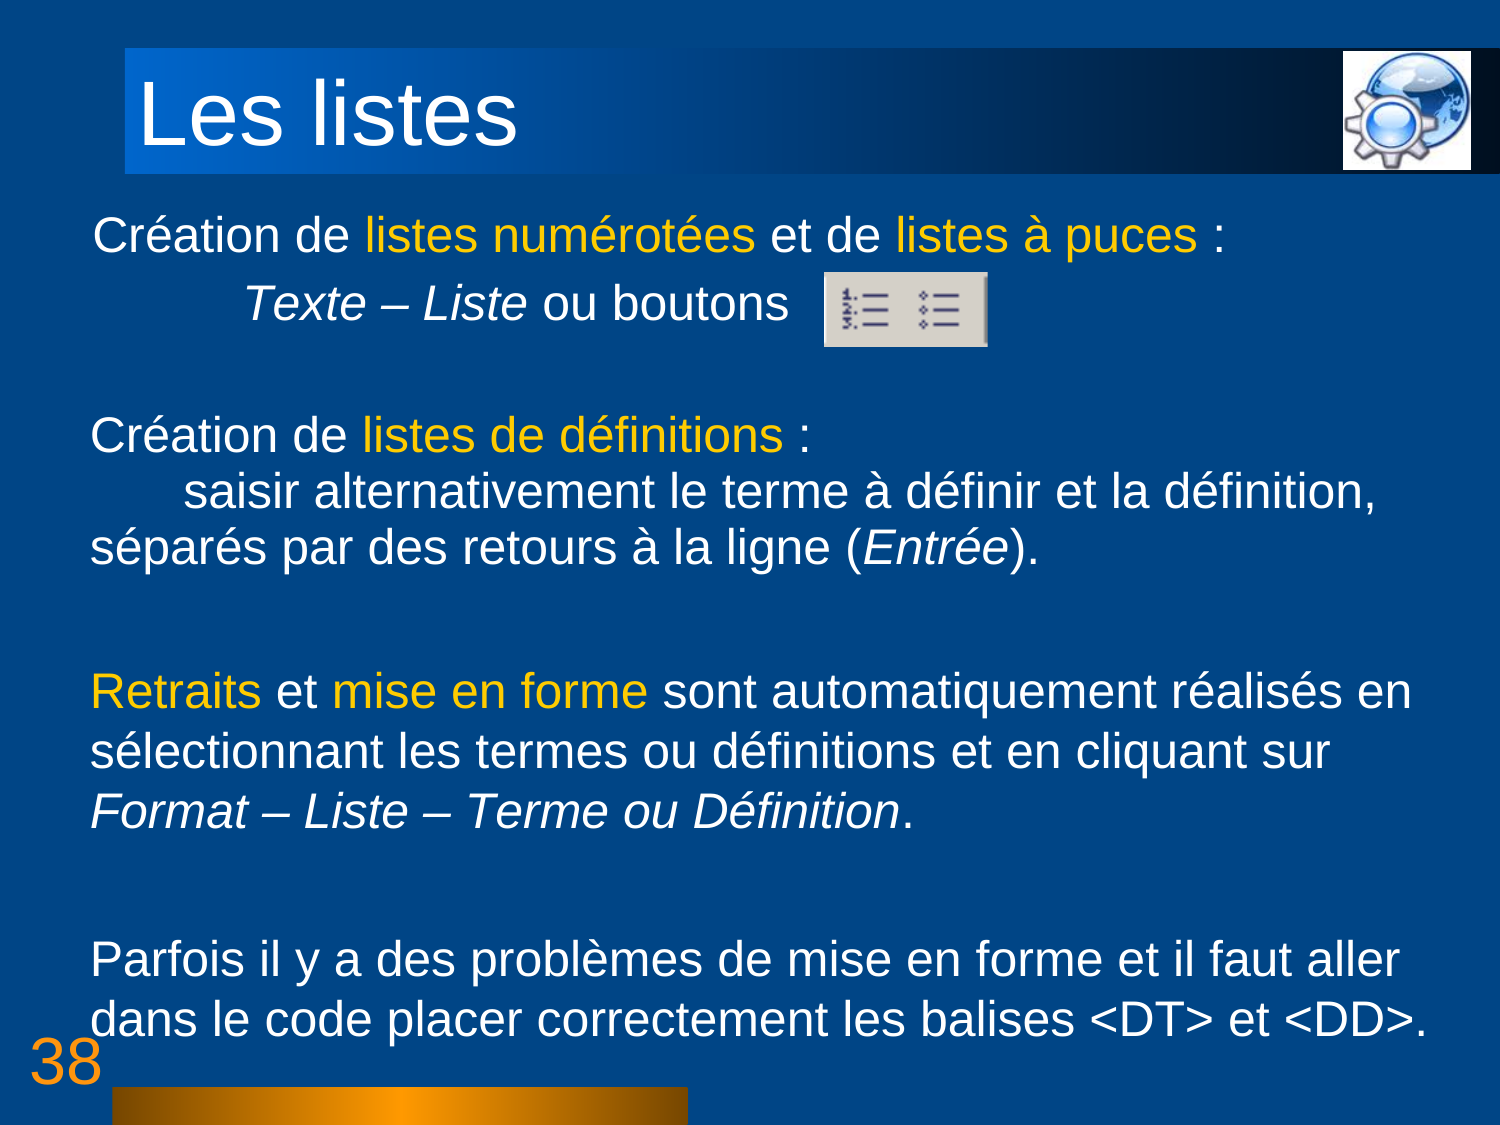

# Les listes
Création de listes numérotées et de listes à puces :
	Texte – Liste ou boutons
Création de listes de définitions :
	saisir alternativement le terme à définir et la définition, séparés par des retours à la ligne (Entrée).
Retraits et mise en forme sont automatiquement réalisés en sélectionnant les termes ou définitions et en cliquant sur Format – Liste – Terme ou Définition.
Parfois il y a des problèmes de mise en forme et il faut aller dans le code placer correctement les balises <DT> et <DD>.